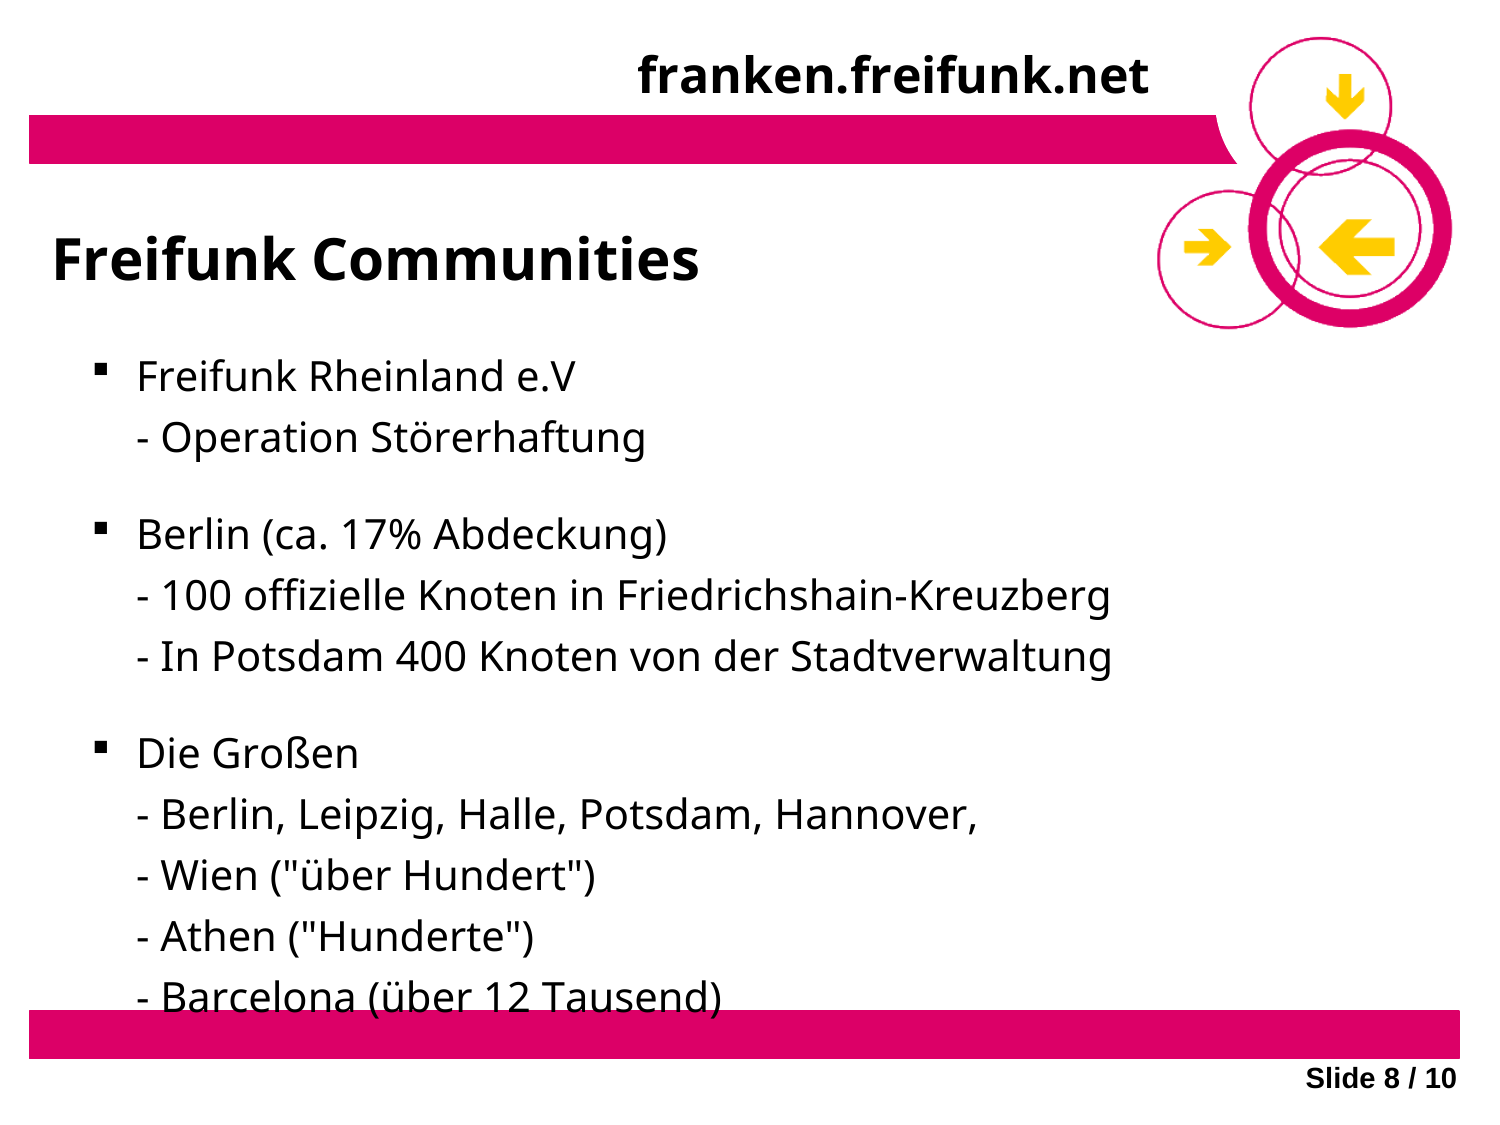

Freifunk Communities
Freifunk Rheinland e.V
- Operation Störerhaftung
Berlin (ca. 17% Abdeckung)
- 100 offizielle Knoten in Friedrichshain-Kreuzberg
- In Potsdam 400 Knoten von der Stadtverwaltung
Die Großen
- Berlin, Leipzig, Halle, Potsdam, Hannover,
- Wien ("über Hundert")
- Athen ("Hunderte")
- Barcelona (über 12 Tausend)
8